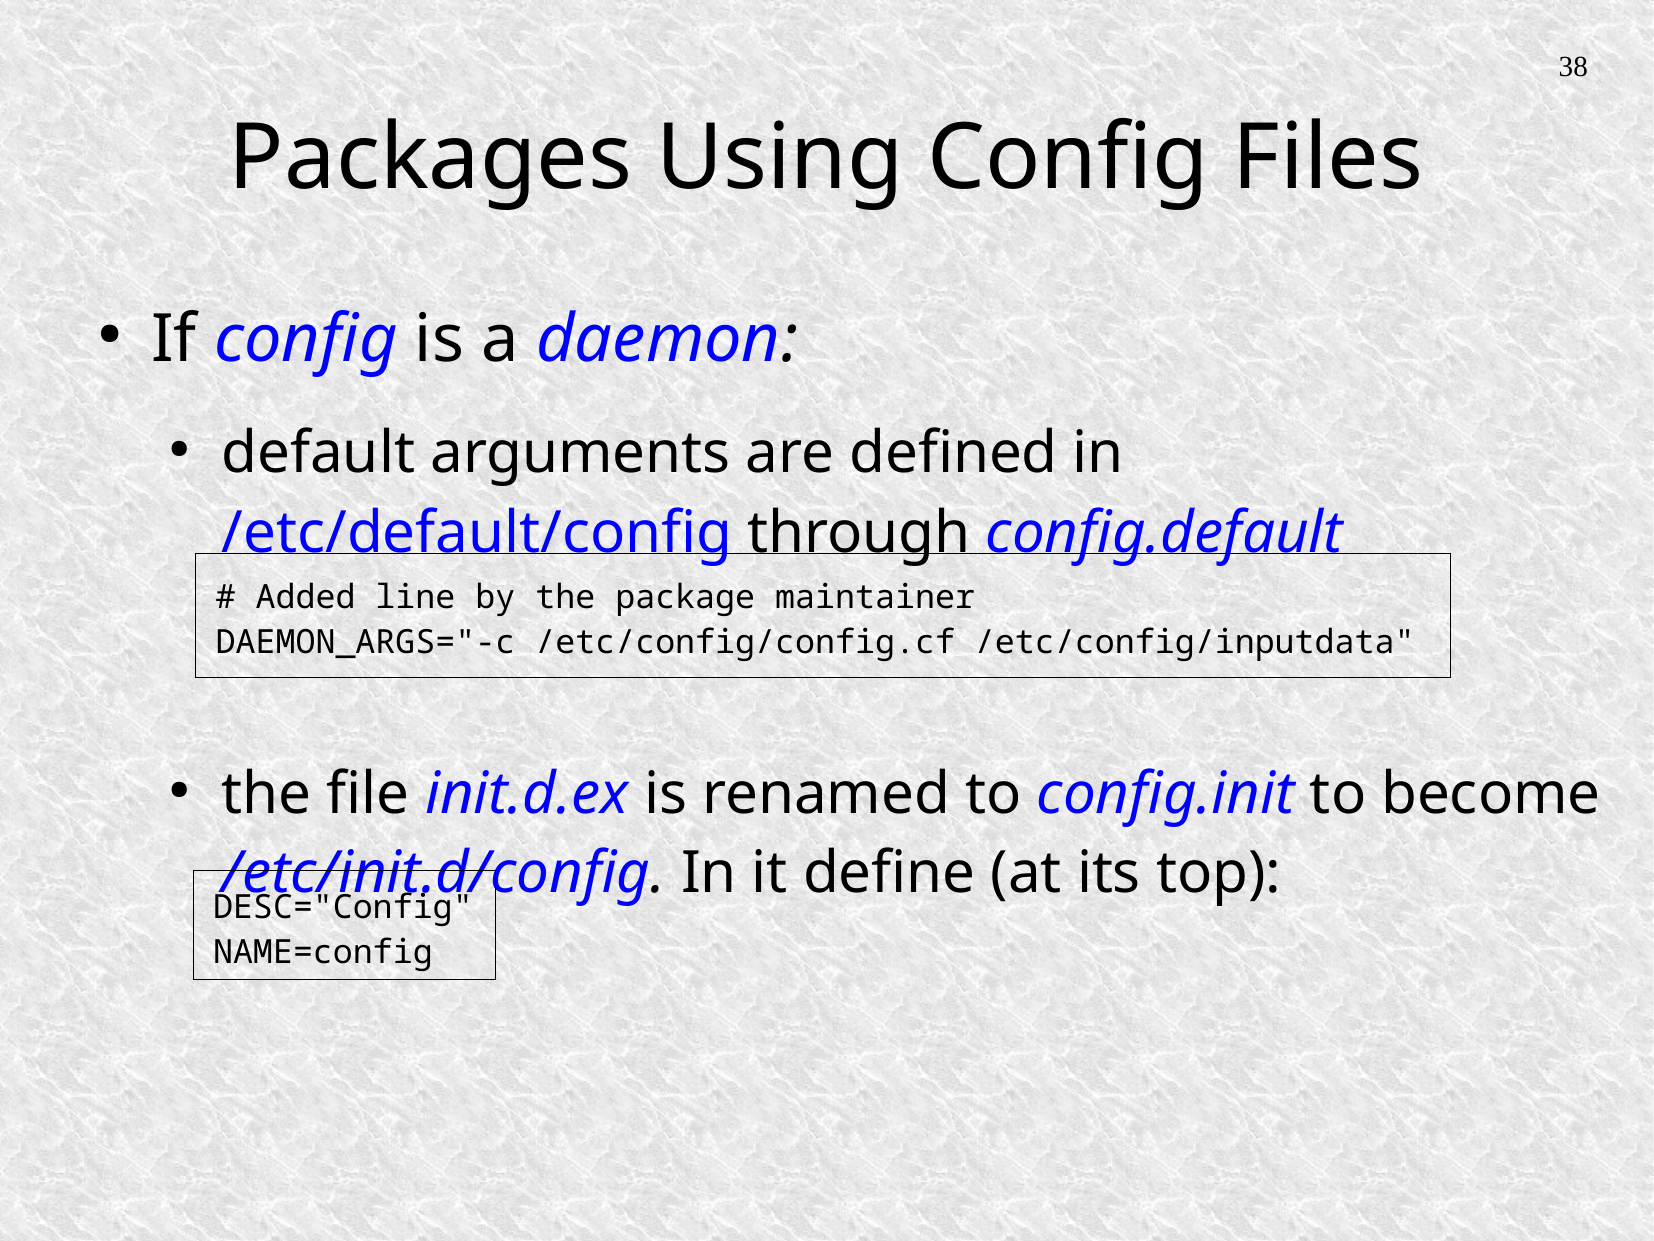

38
# Packages Using Config Files
If config is a daemon:
default arguments are defined in /etc/default/config through config.default
the file init.d.ex is renamed to config.init to become /etc/init.d/config. In it define (at its top):
# Added line by the package maintainer
DAEMON_ARGS="-c /etc/config/config.cf /etc/config/inputdata"
DESC="Config"
NAME=config